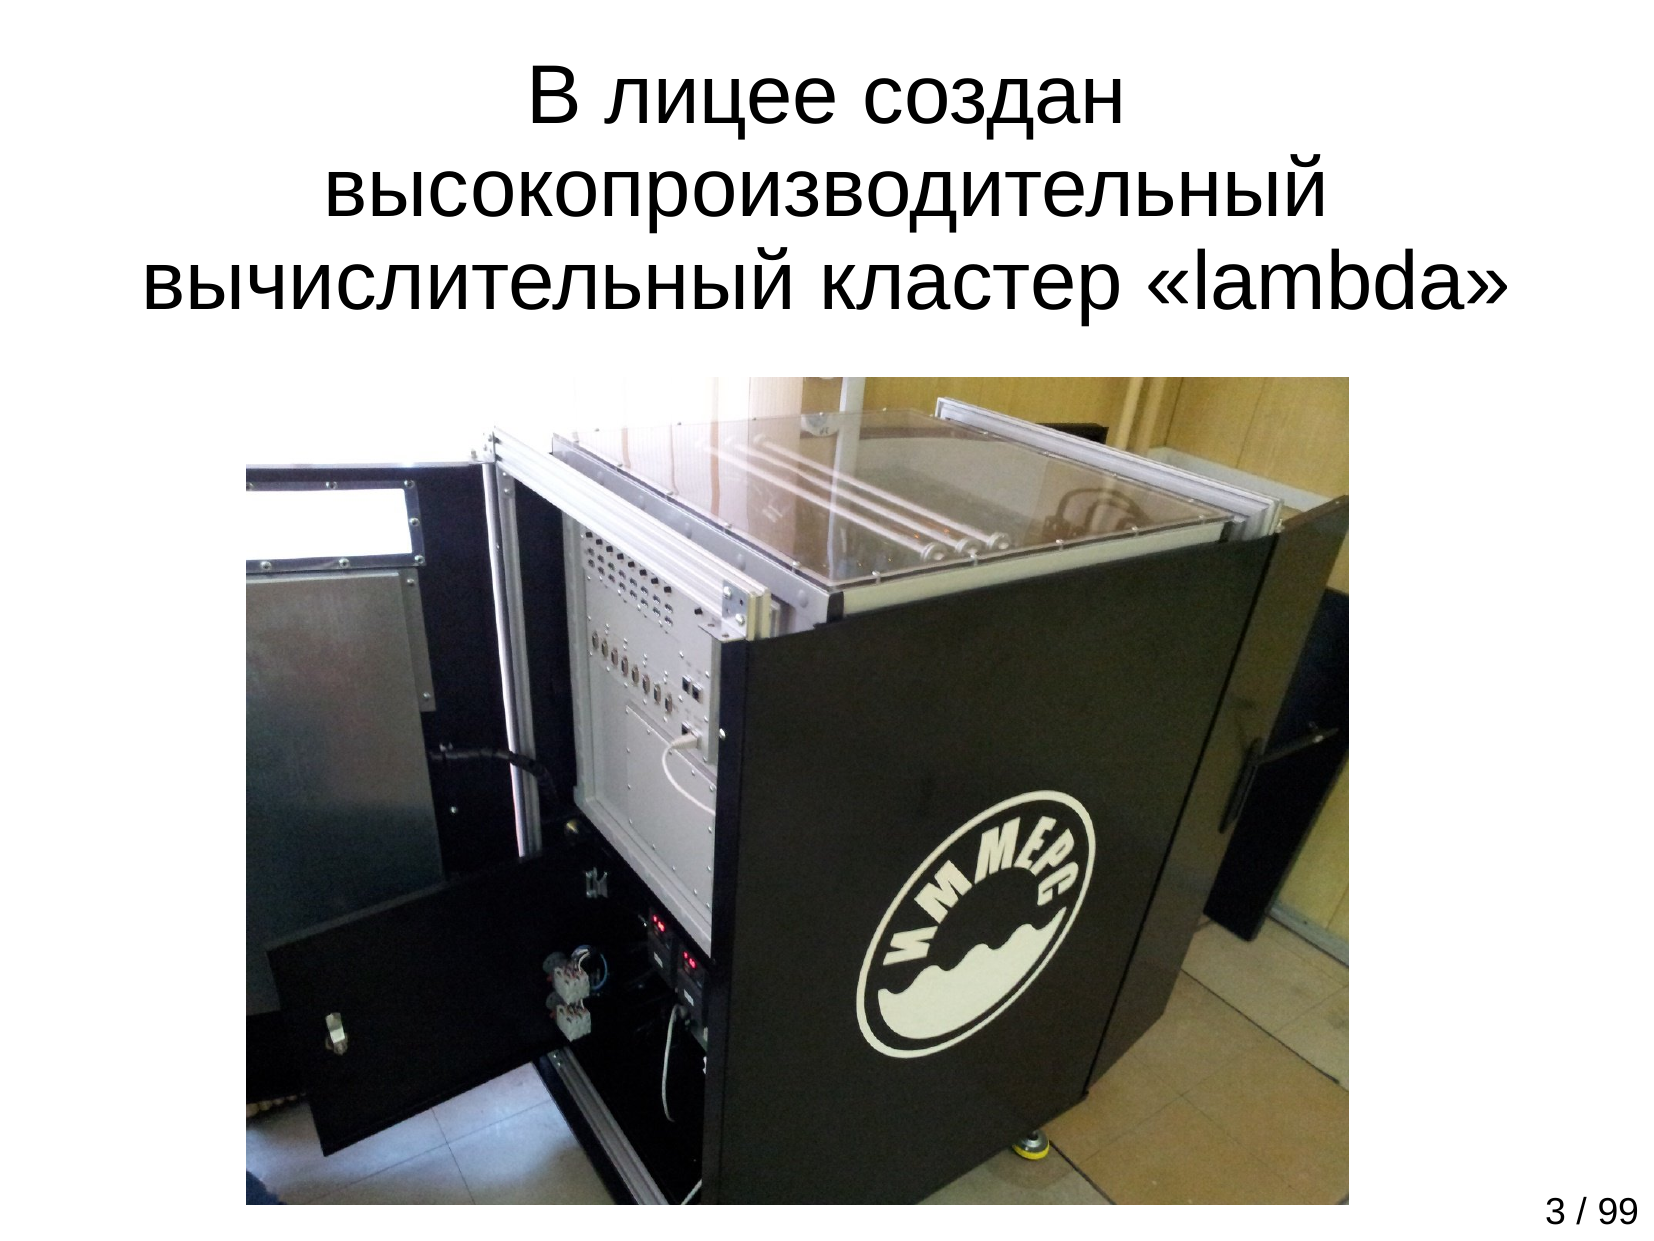

# В лицее создан высокопроизводительный вычислительный кластер «lambda»
3 / 99